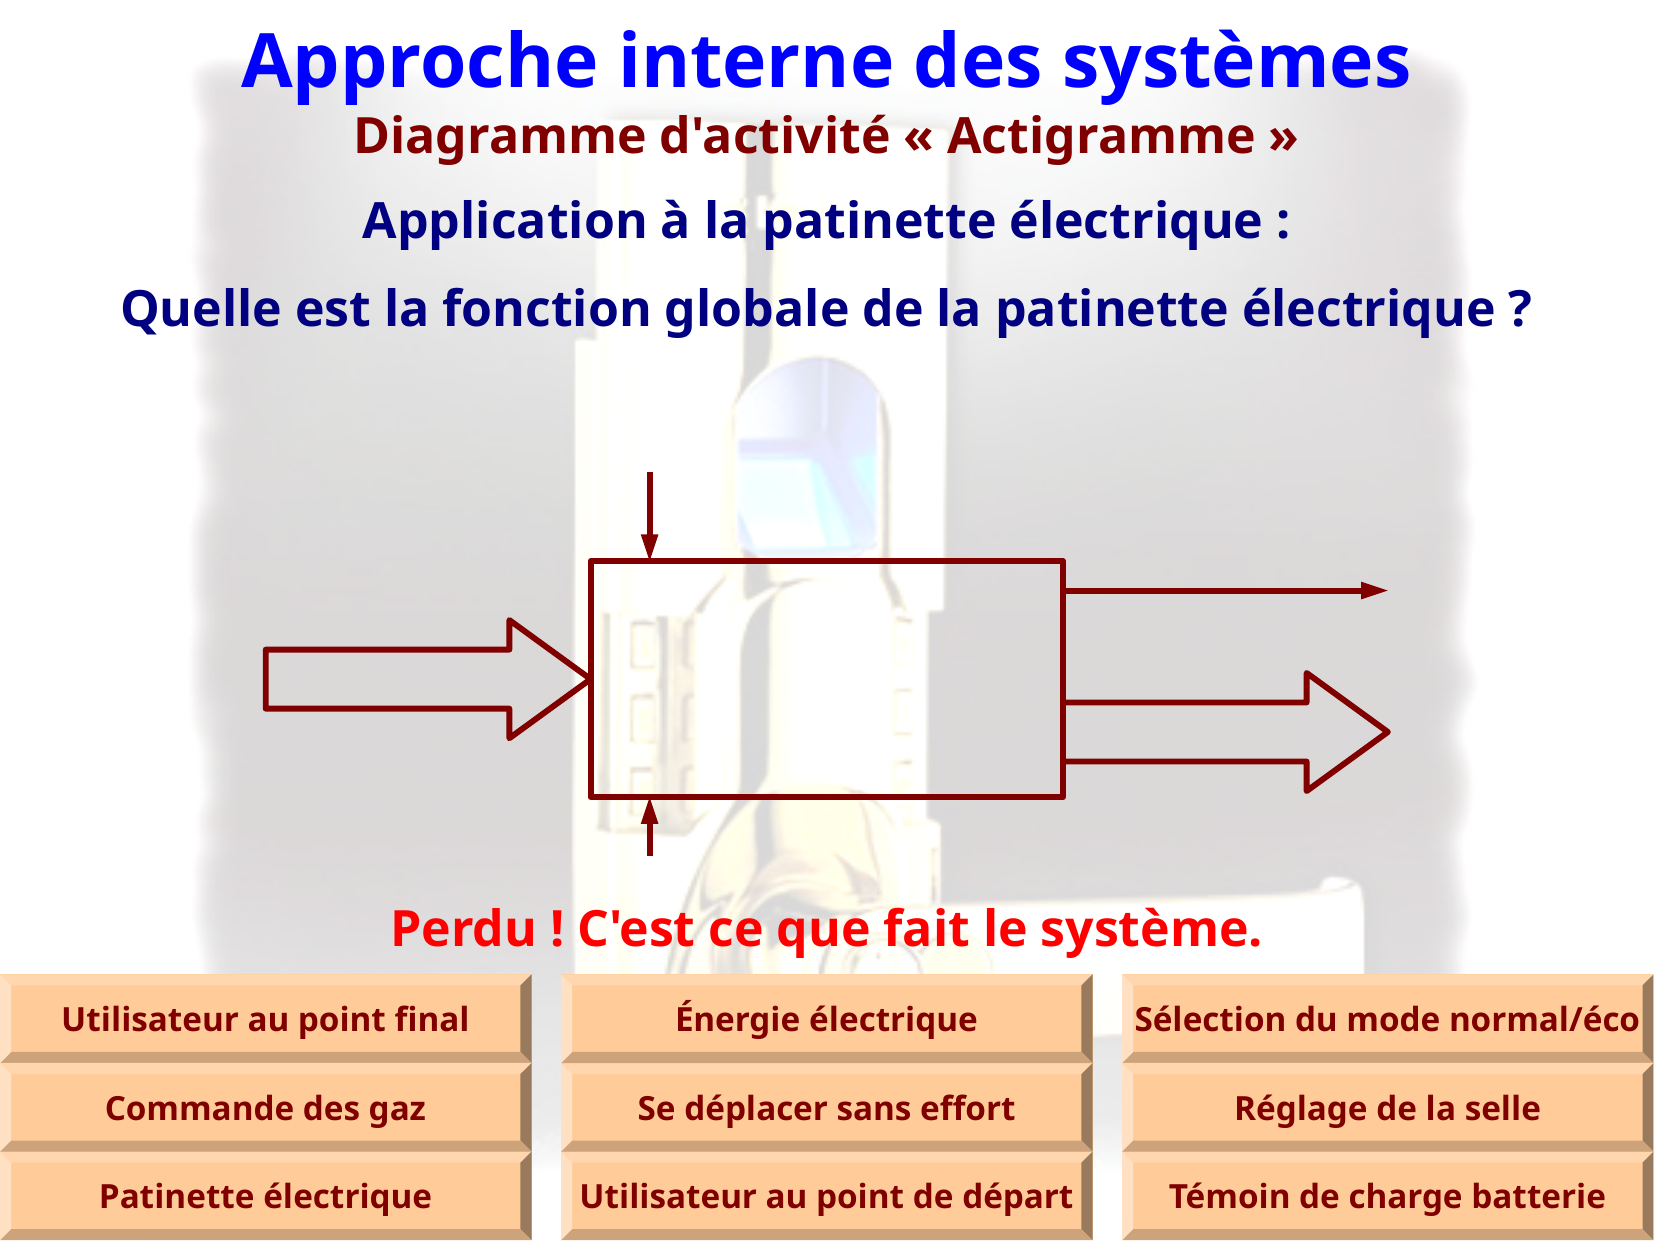

Diagramme d'activité « Actigramme »
Application à la patinette électrique :
Quelle est la fonction globale de la patinette électrique ?
Perdu ! C'est ce que fait le système.
Utilisateur au point final
Énergie électrique
Sélection du mode normal/éco
Commande des gaz
Se déplacer sans effort
Réglage de la selle
Patinette électrique
Utilisateur au point de départ
Témoin de charge batterie